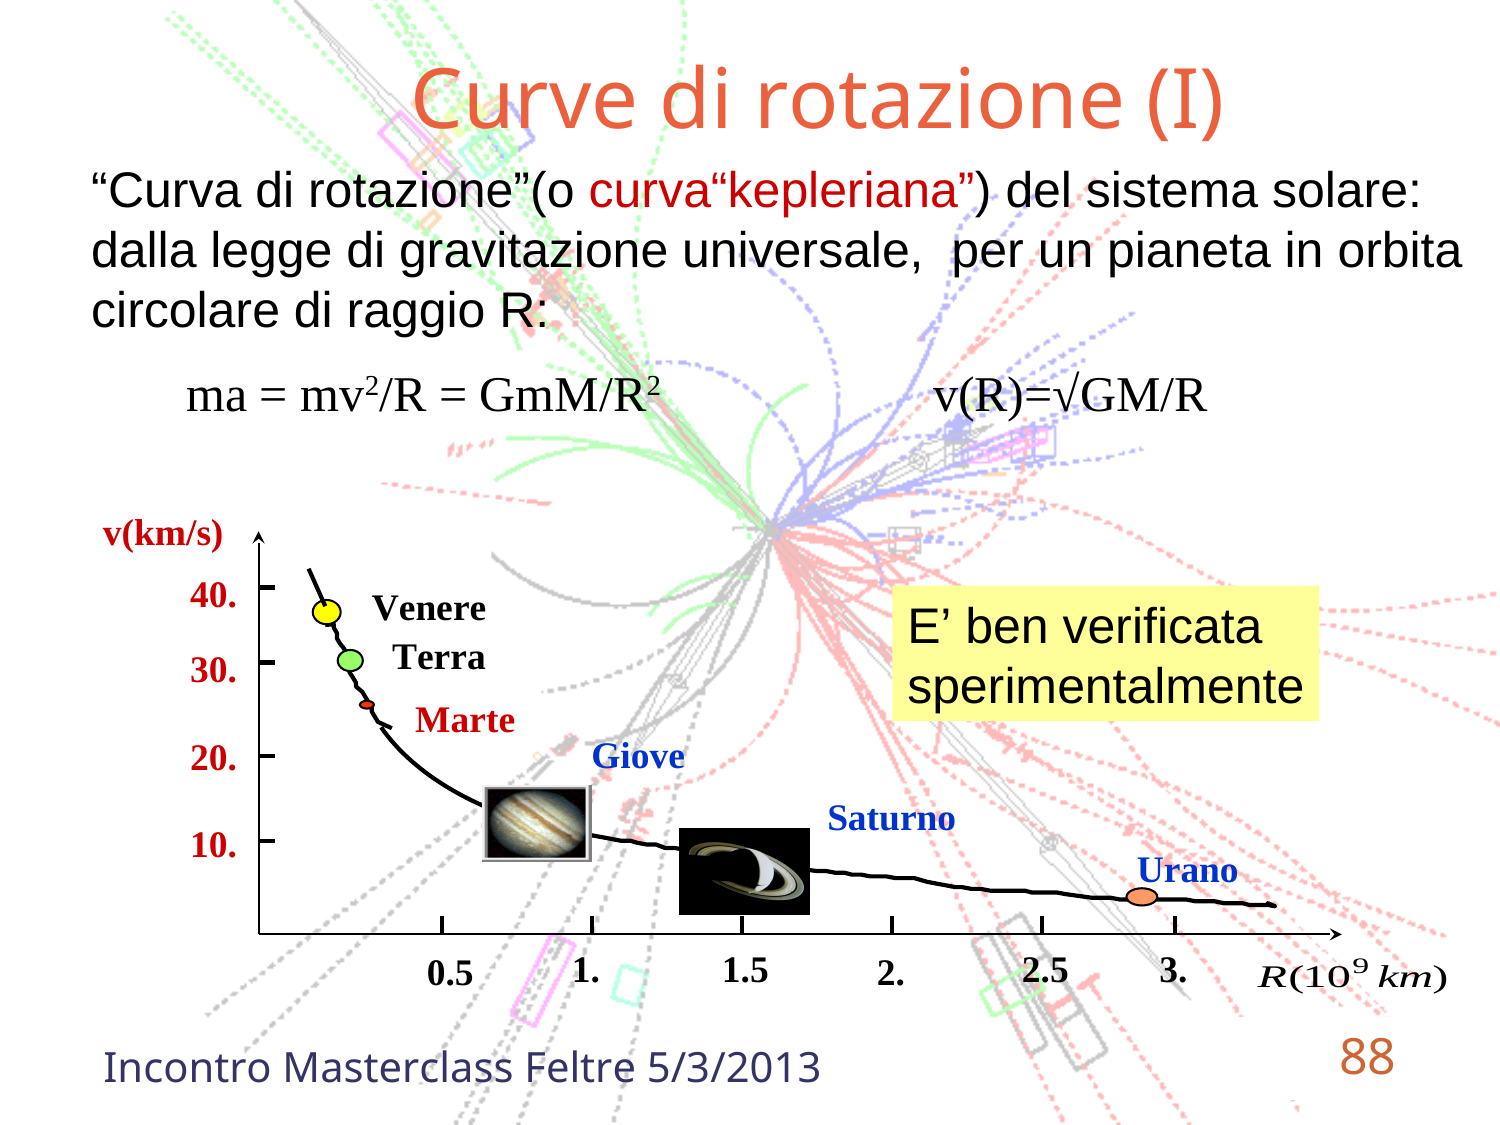

# Curve di rotazione (I)
“Curva di rotazione”(o curva“kepleriana”) del sistema solare:
dalla legge di gravitazione universale, per un pianeta in orbita circolare di raggio R:
 ma = mv2/R = GmM/R2 v(R)=√GM/R
v(km/s)
40.
Venere
E’ ben verificata
sperimentalmente
Terra
30.
Marte
Giove
20.
Saturno
10.
Urano
1.
1.5
2.5
3.
0.5
2.